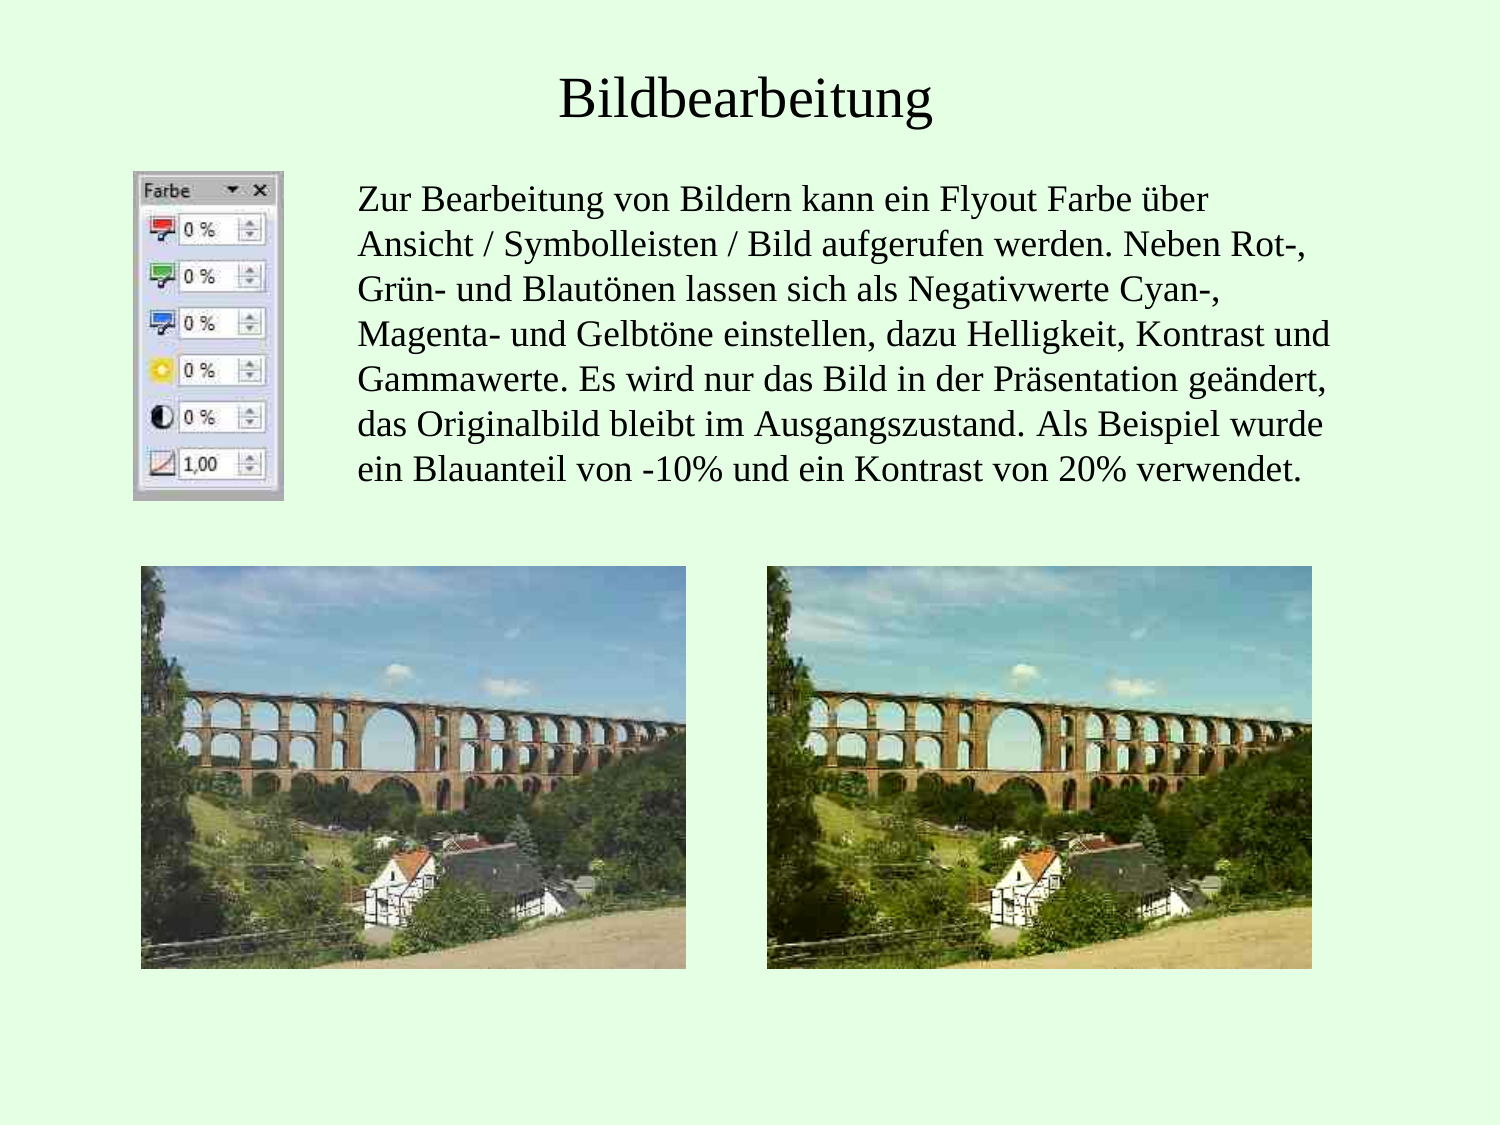

# Bildbearbeitung
Zur Bearbeitung von Bildern kann ein Flyout Farbe über Ansicht / Symbolleisten / Bild aufgerufen werden. Neben Rot-, Grün- und Blautönen lassen sich als Negativwerte Cyan-, Magenta- und Gelbtöne einstellen, dazu Helligkeit, Kontrast und Gammawerte. Es wird nur das Bild in der Präsentation geändert, das Originalbild bleibt im Ausgangszustand. Als Beispiel wurde ein Blauanteil von -10% und ein Kontrast von 20% verwendet.